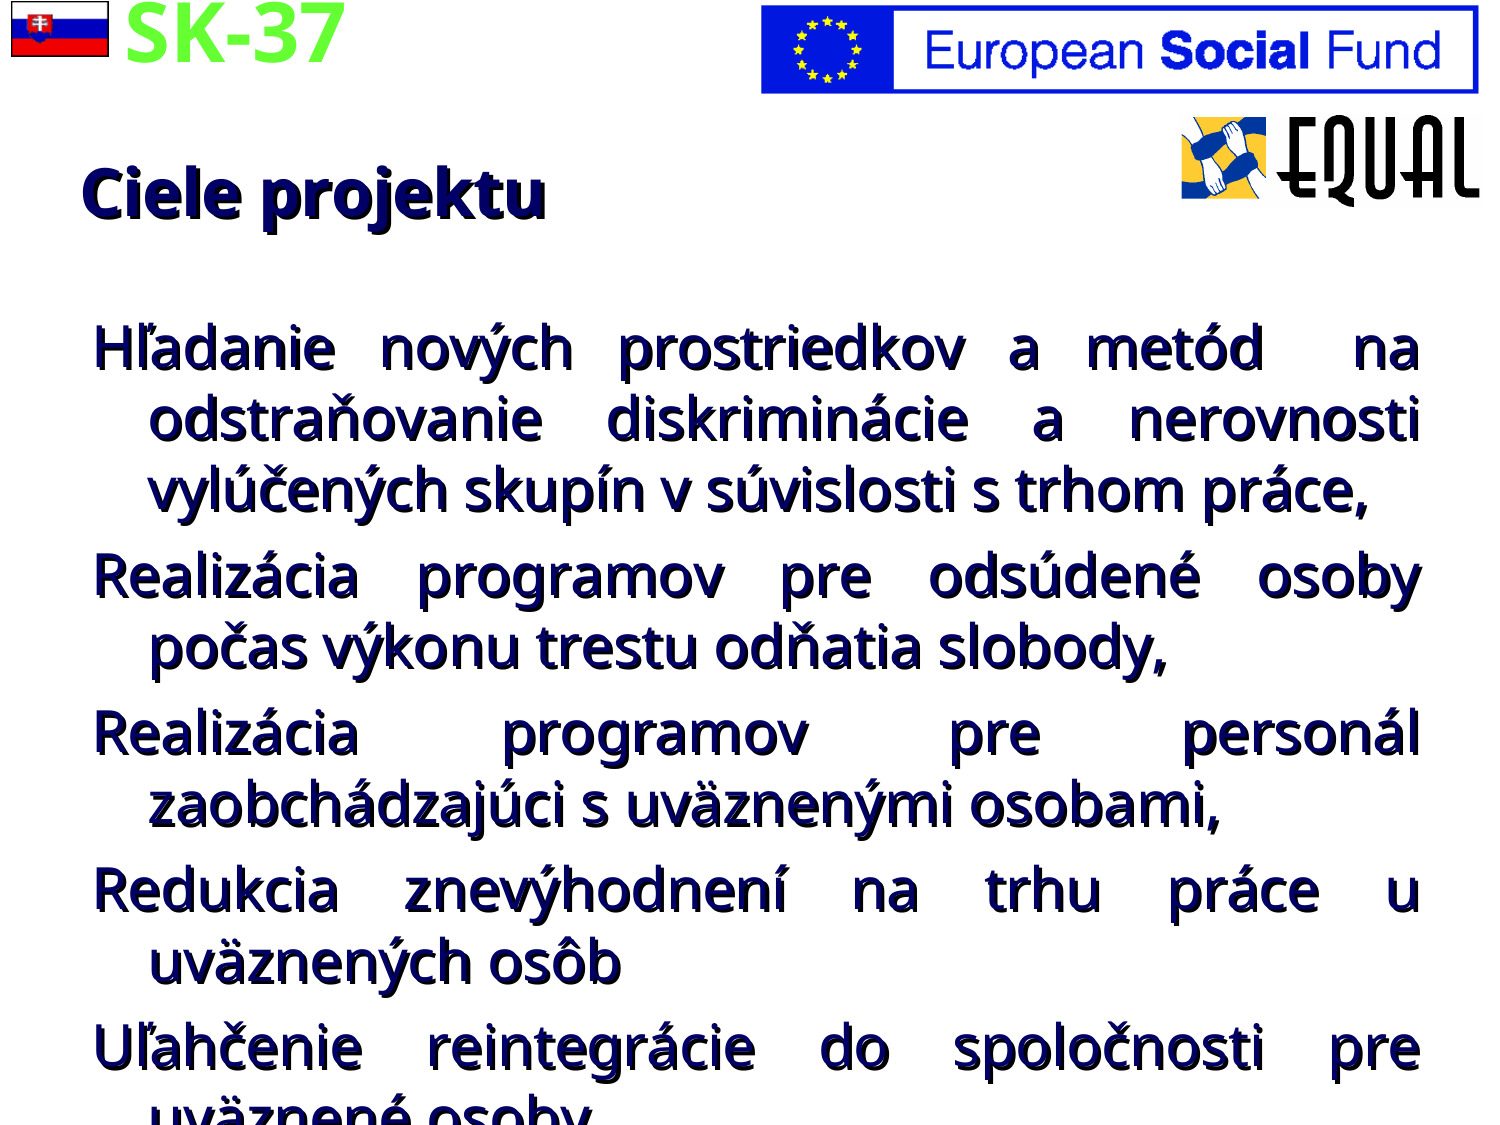

SK-37
# Ciele projektu
Hľadanie nových prostriedkov a metód na odstraňovanie diskriminácie a nerovnosti vylúčených skupín v súvislosti s trhom práce,
Realizácia programov pre odsúdené osoby počas výkonu trestu odňatia slobody,
Realizácia programov pre personál zaobchádzajúci s uväznenými osobami,
Redukcia znevýhodnení na trhu práce u uväznených osôb
Uľahčenie reintegrácie do spoločnosti pre uväznené osoby
18